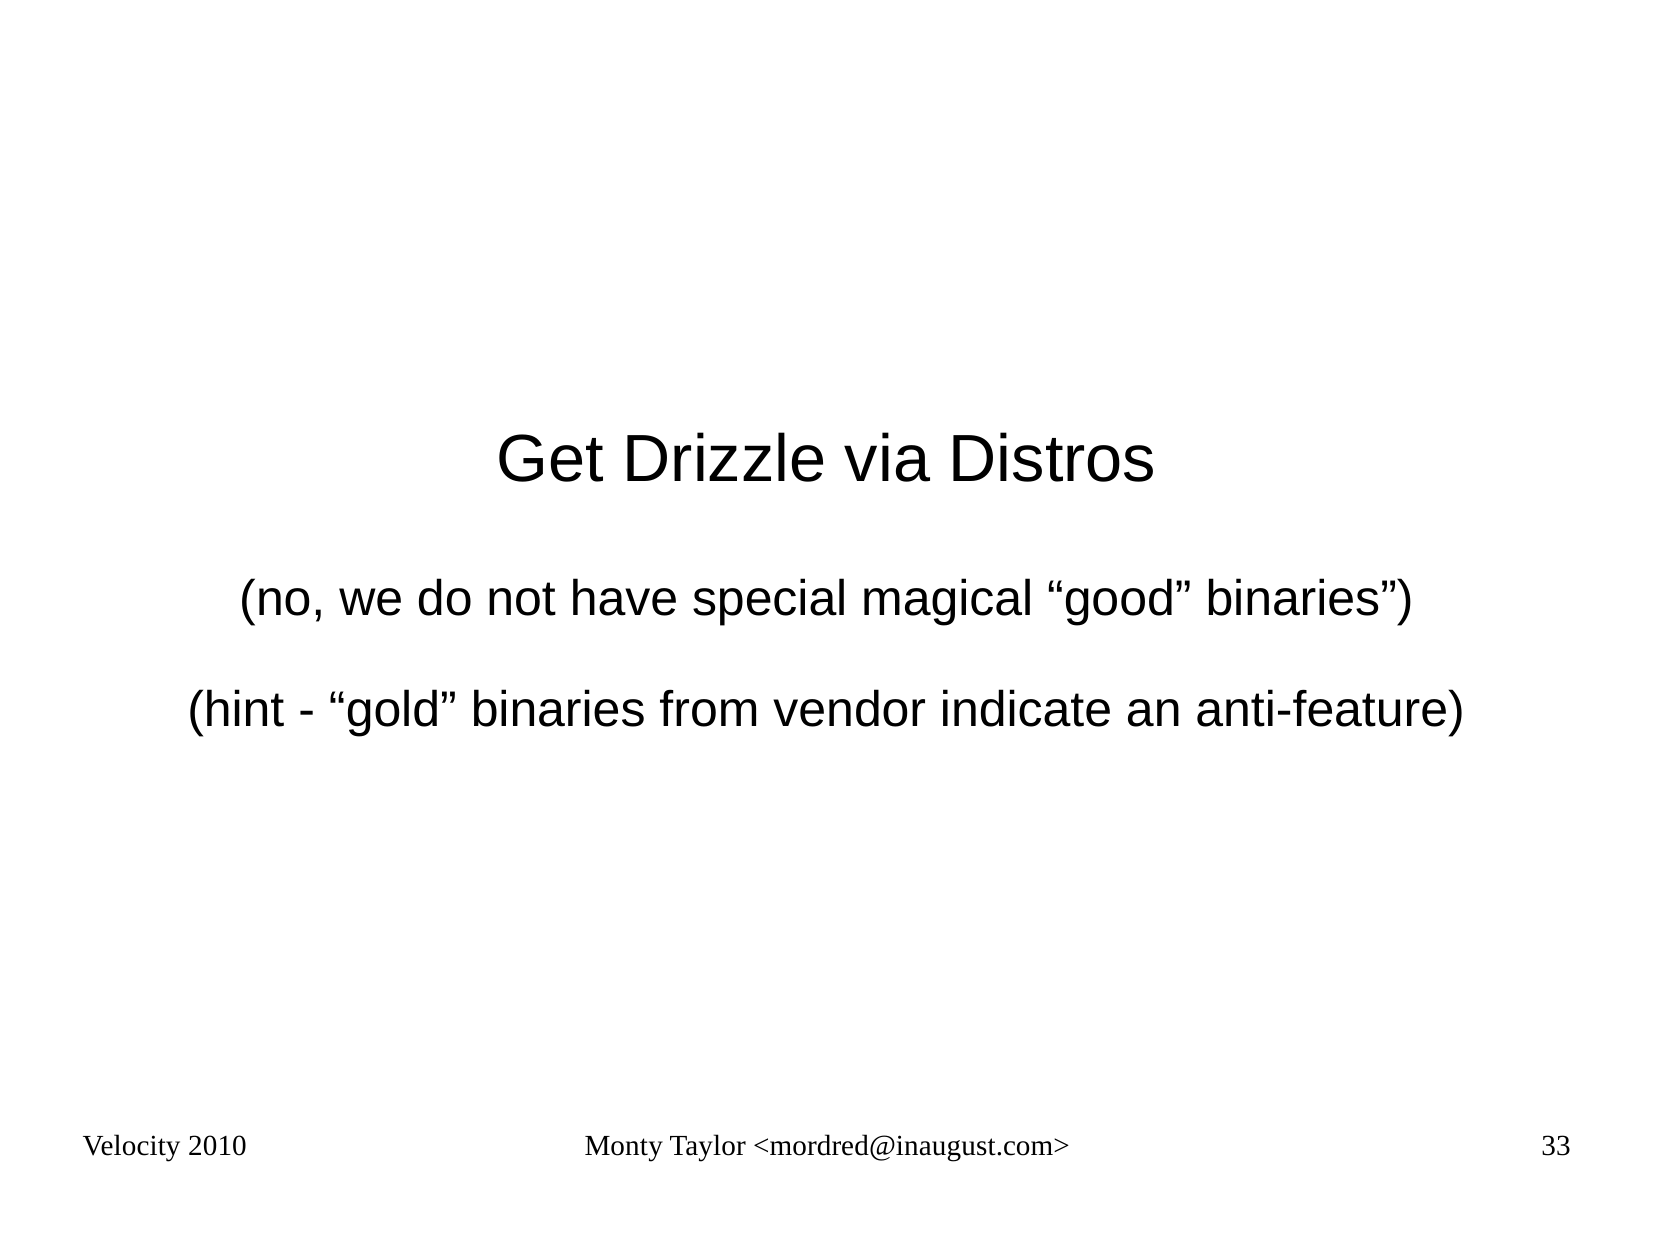

# Get Drizzle via Distros
(no, we do not have special magical “good” binaries”)
(hint - “gold” binaries from vendor indicate an anti-feature)
Velocity 2010
Monty Taylor <mordred@inaugust.com>
33